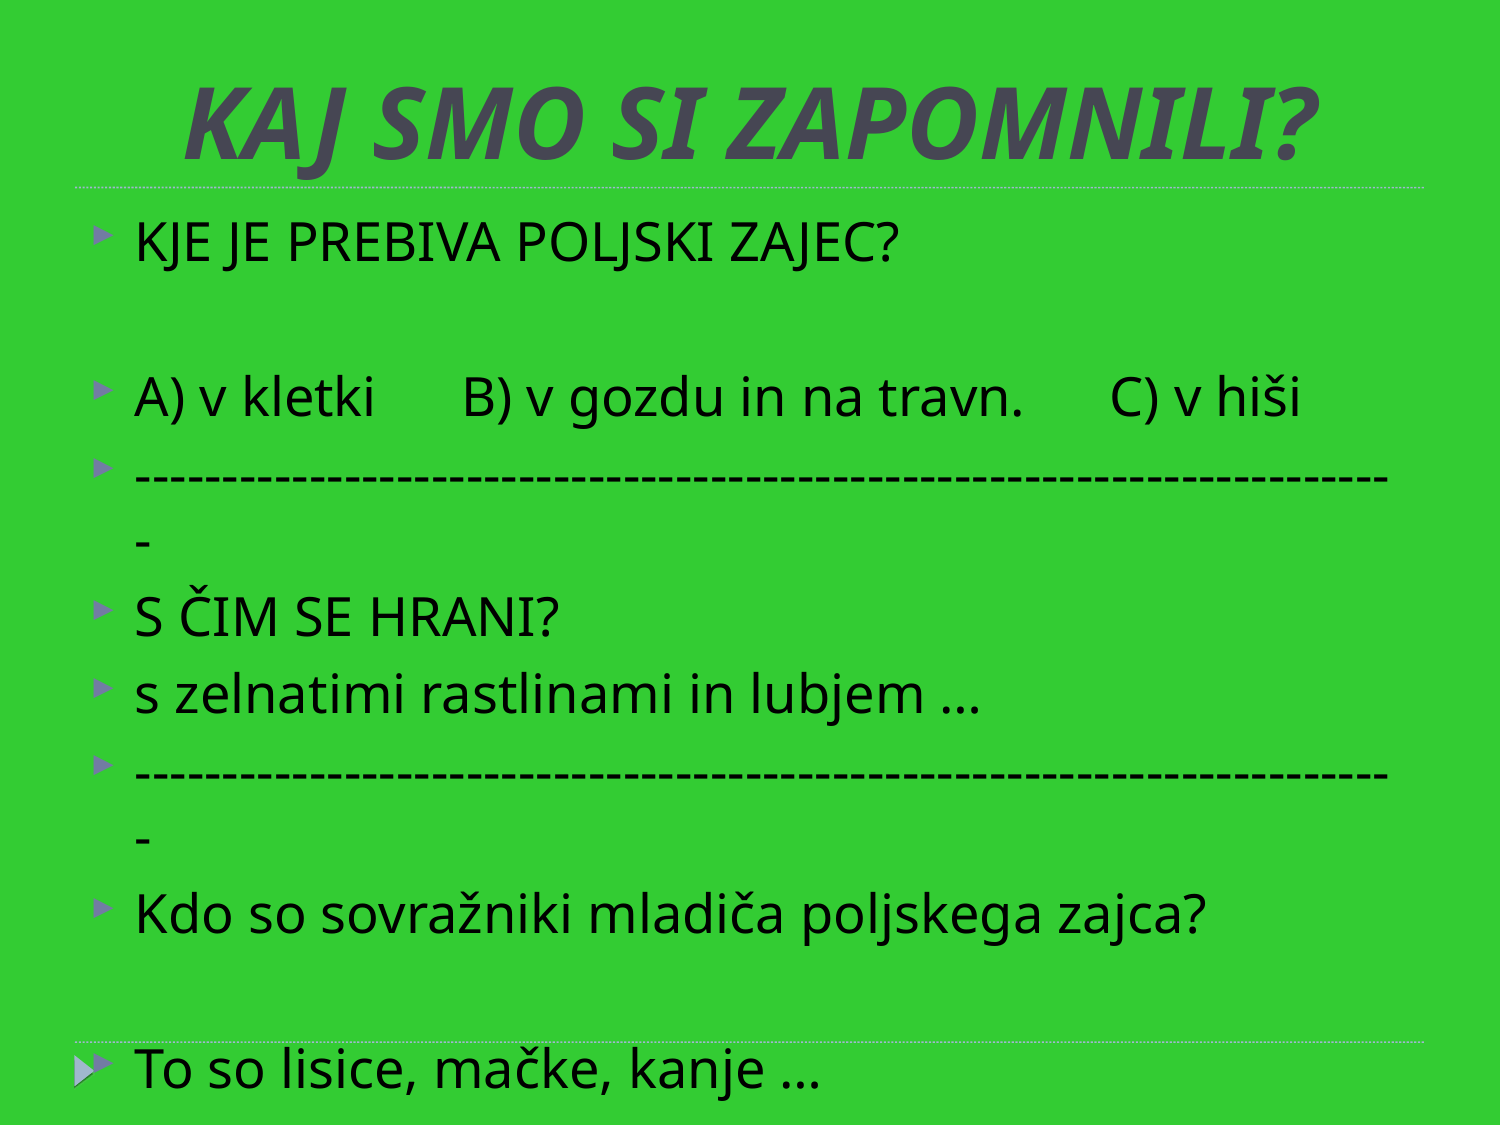

# KAJ SMO SI ZAPOMNILI?
KJE JE PREBIVA POLJSKI ZAJEC?
A) v kletki B) v gozdu in na travn. C) v hiši
-------------------------------------------------------------------------
S ČIM SE HRANI?
s zelnatimi rastlinami in lubjem …
-------------------------------------------------------------------------
Kdo so sovražniki mladiča poljskega zajca?
To so lisice, mačke, kanje …